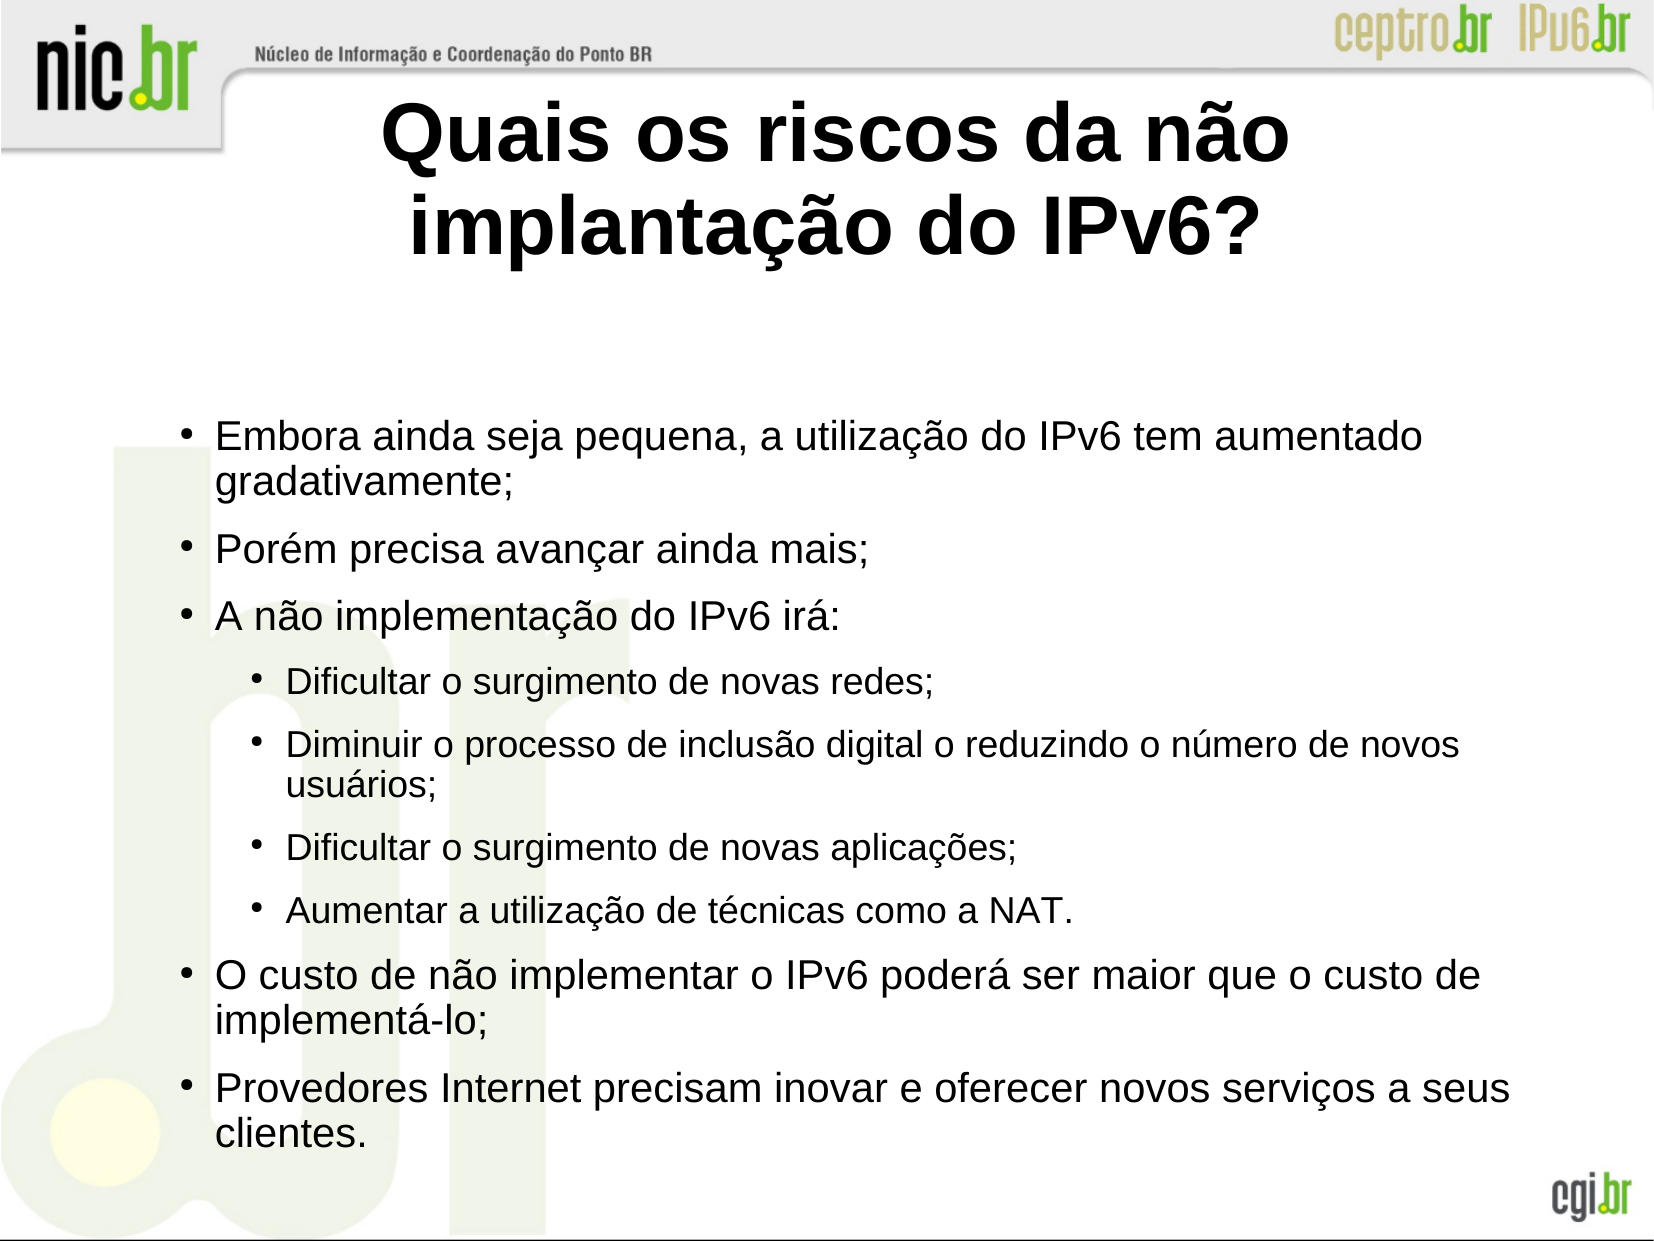

Quais os riscos da não implantação do IPv6?
Embora ainda seja pequena, a utilização do IPv6 tem aumentado gradativamente;
Porém precisa avançar ainda mais;
A não implementação do IPv6 irá:
Dificultar o surgimento de novas redes;
Diminuir o processo de inclusão digital o reduzindo o número de novos usuários;
Dificultar o surgimento de novas aplicações;
Aumentar a utilização de técnicas como a NAT.
O custo de não implementar o IPv6 poderá ser maior que o custo de implementá-lo;
Provedores Internet precisam inovar e oferecer novos serviços a seus clientes.